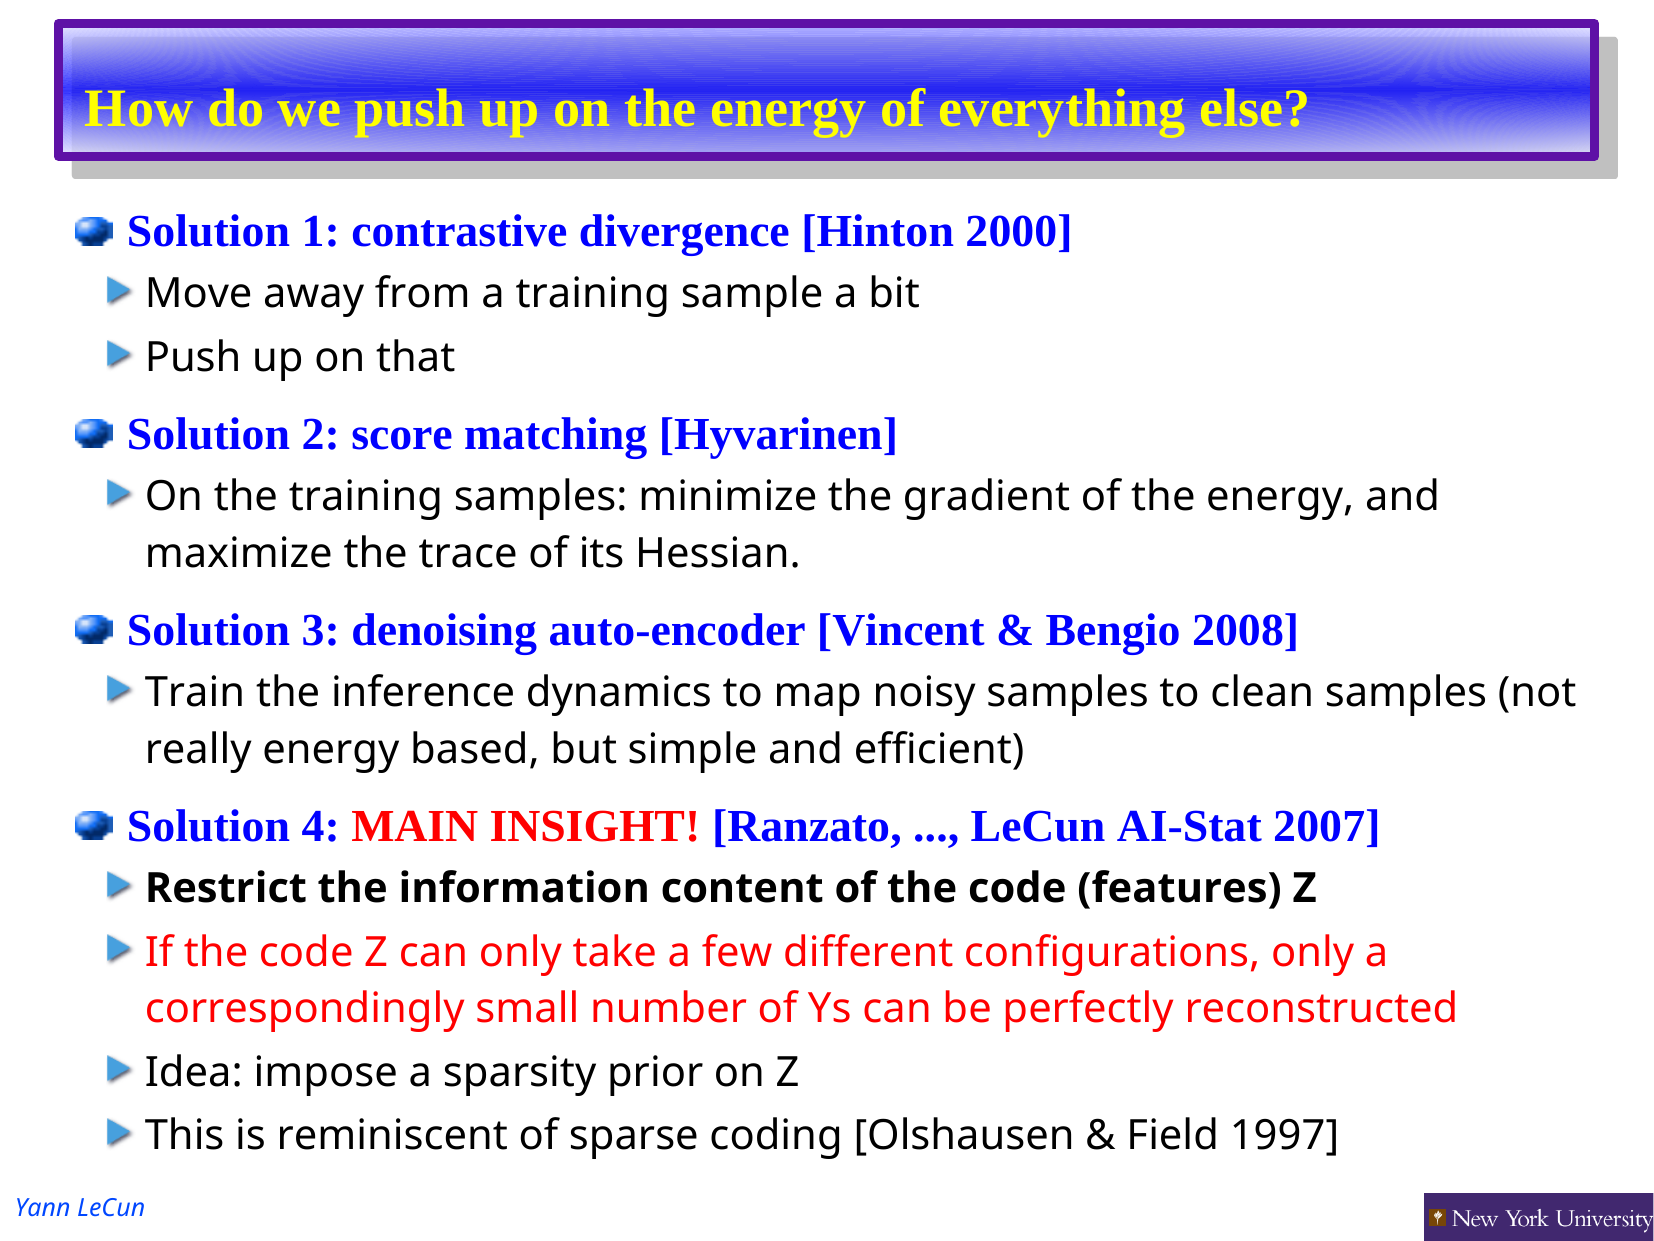

# How do we push up on the energy of everything else?
Solution 1: contrastive divergence [Hinton 2000]
Move away from a training sample a bit
Push up on that
Solution 2: score matching [Hyvarinen]
On the training samples: minimize the gradient of the energy, and maximize the trace of its Hessian.
Solution 3: denoising auto-encoder [Vincent & Bengio 2008]
Train the inference dynamics to map noisy samples to clean samples (not really energy based, but simple and efficient)
Solution 4: MAIN INSIGHT! [Ranzato, ..., LeCun AI-Stat 2007]
Restrict the information content of the code (features) Z
If the code Z can only take a few different configurations, only a correspondingly small number of Ys can be perfectly reconstructed
Idea: impose a sparsity prior on Z
This is reminiscent of sparse coding [Olshausen & Field 1997]